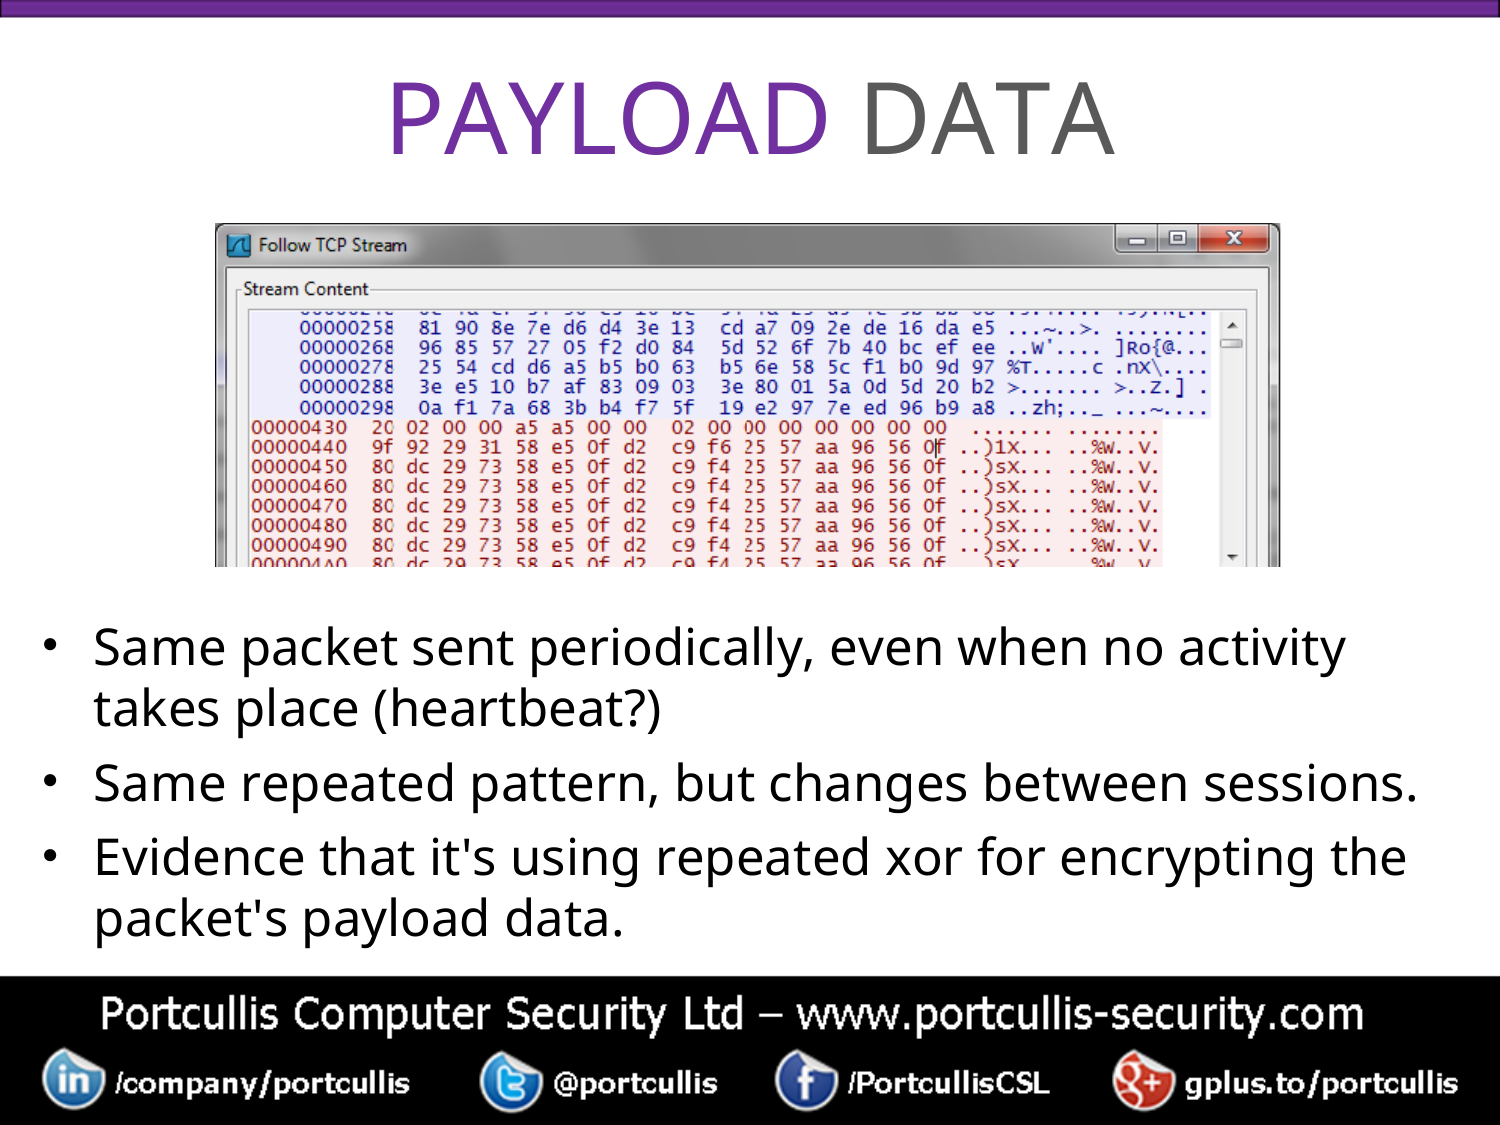

# PAYLOAD DATA
Same packet sent periodically, even when no activity takes place (heartbeat?)
Same repeated pattern, but changes between sessions.
Evidence that it's using repeated xor for encrypting the packet's payload data.